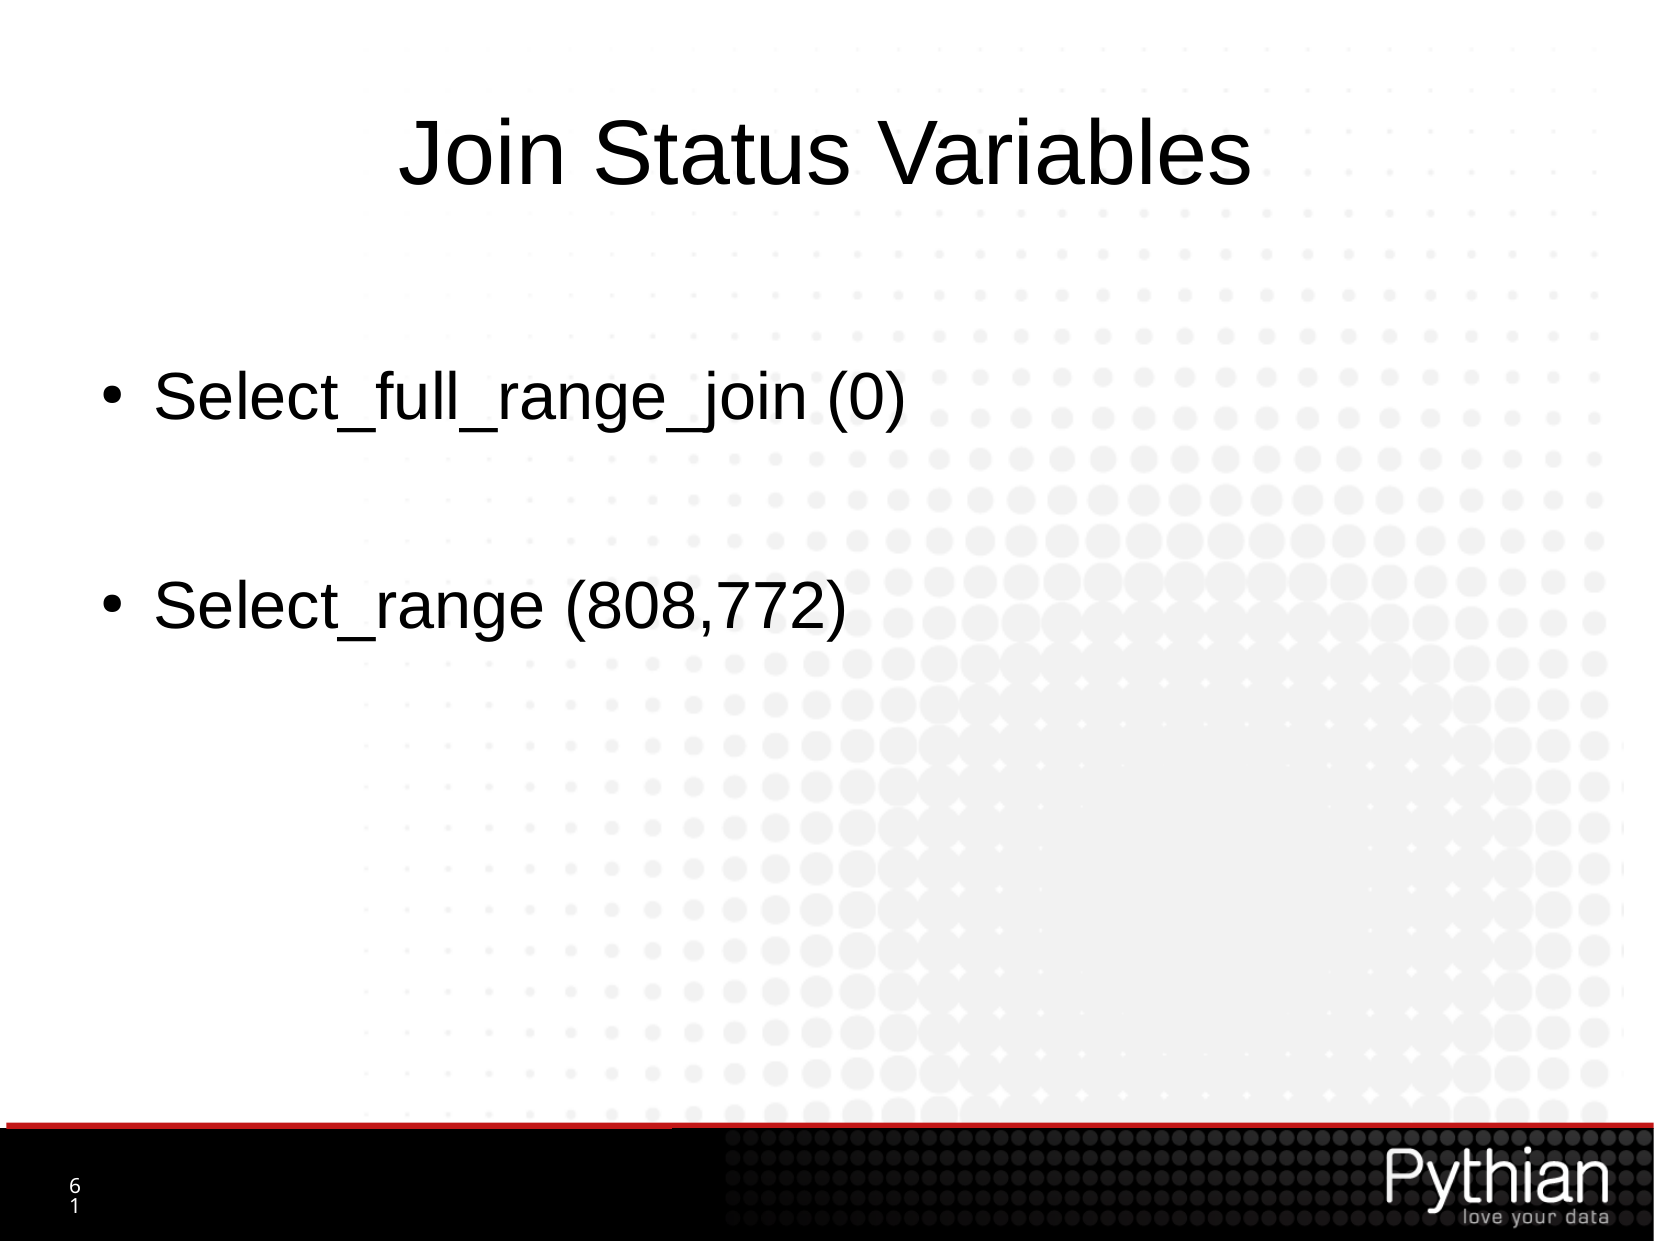

# Join Status Variables
Select_full_range_join (0)
Select_range (808,772)